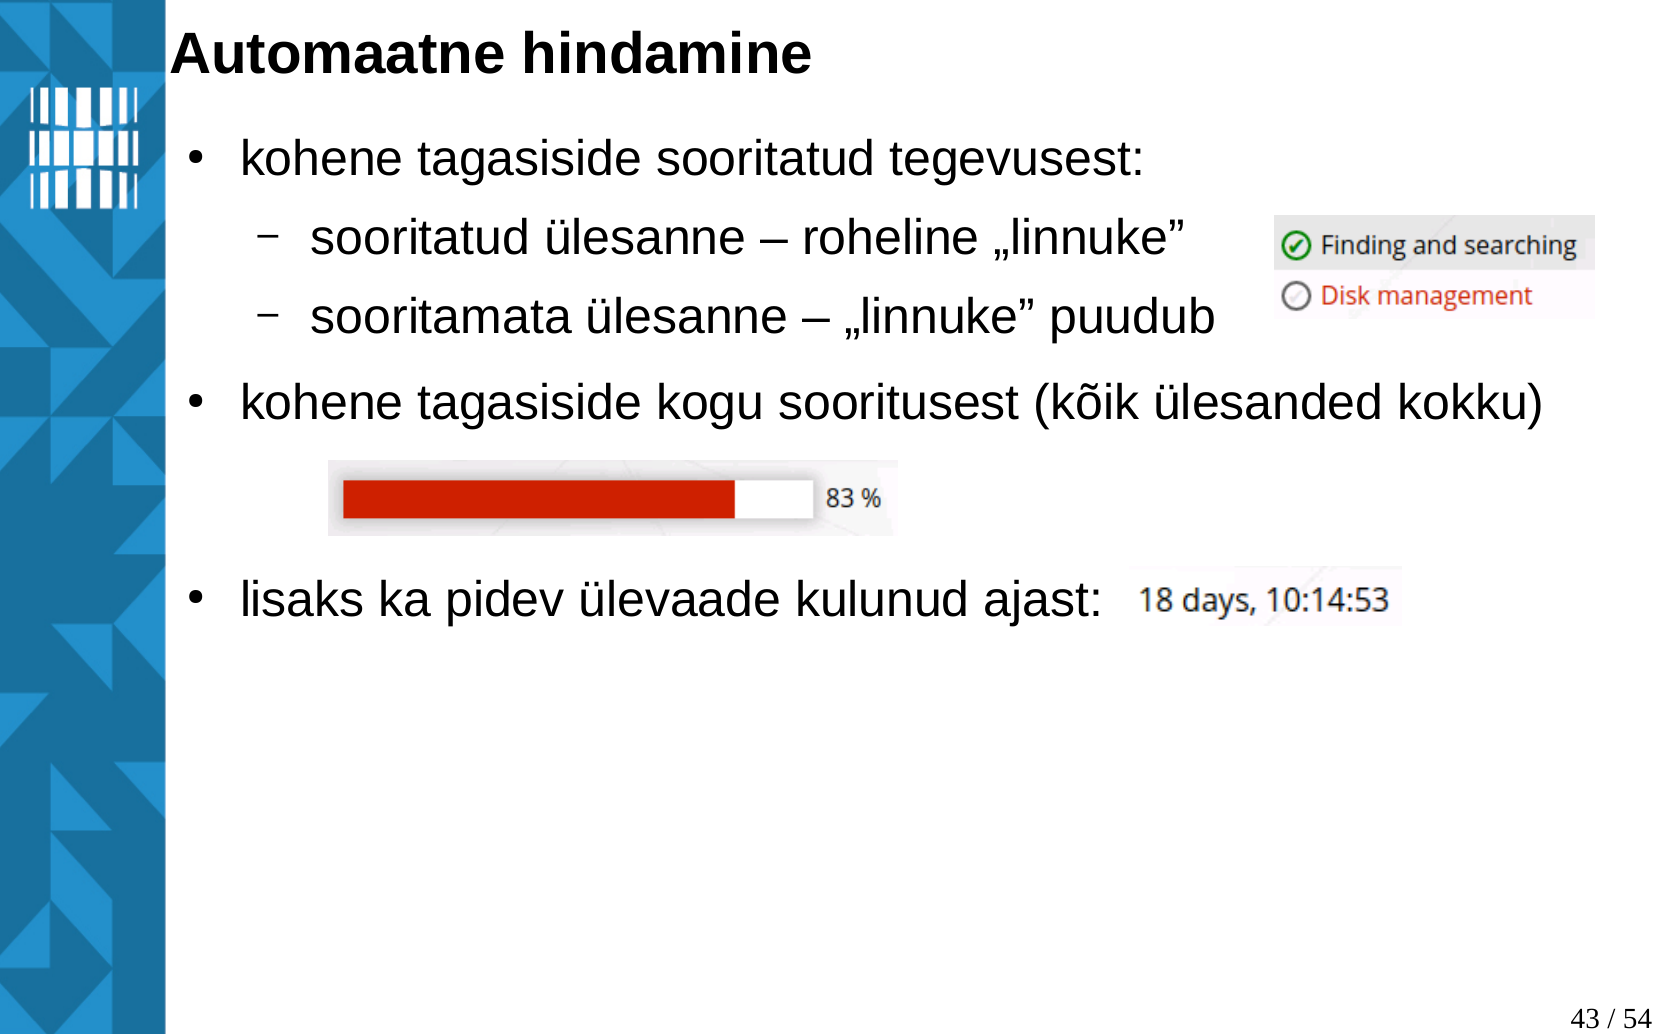

# Automaatne hindamine
kohene tagasiside sooritatud tegevusest:
sooritatud ülesanne – roheline „linnuke”
sooritamata ülesanne – „linnuke” puudub
kohene tagasiside kogu sooritusest (kõik ülesanded kokku)
lisaks ka pidev ülevaade kulunud ajast:
43